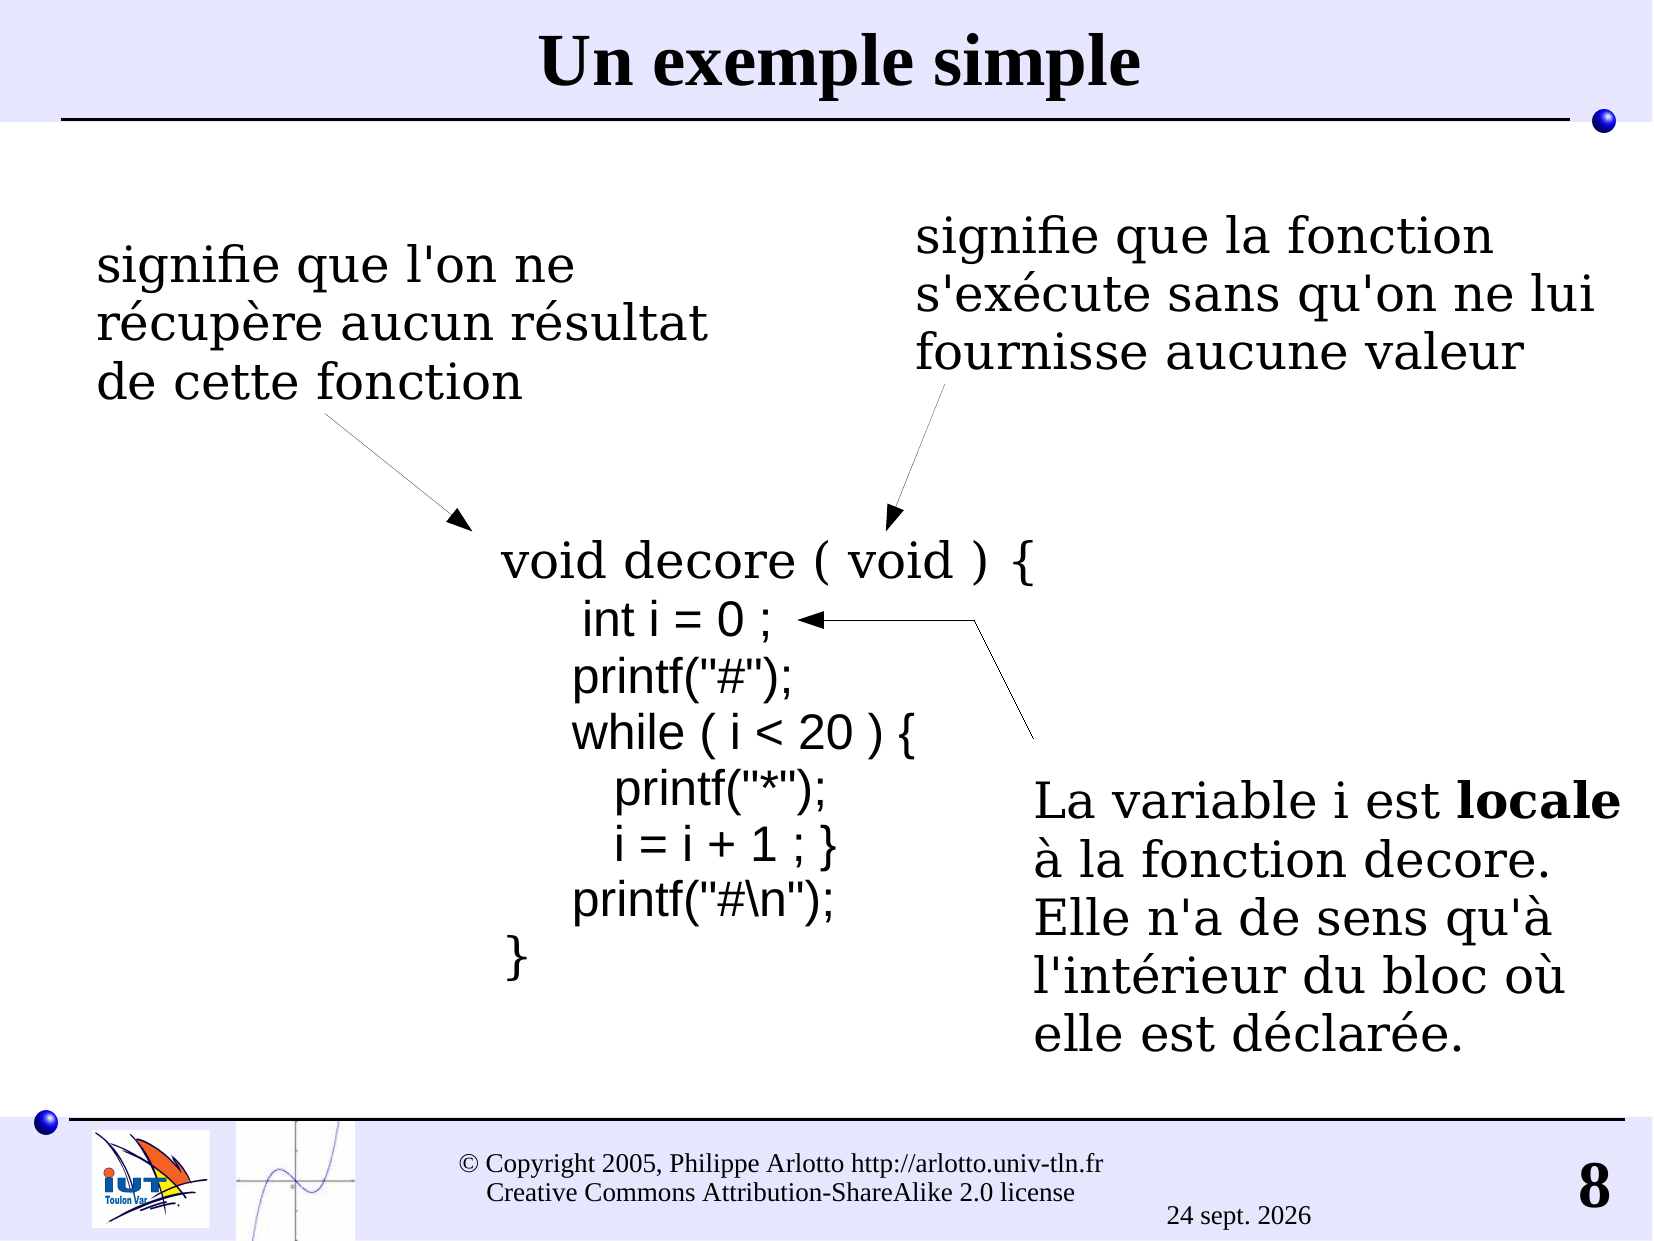

# Un exemple simple
signifie que la fonction
s'exécute sans qu'on ne lui
fournisse aucune valeur
signifie que l'on ne
récupère aucun résultat
de cette fonction
void decore ( void ) {
 int i = 0 ;
 printf("#");
 while ( i < 20 ) {
 printf("*");
 i = i + 1 ; }
 printf("#\n");
}
La variable i est locale
à la fonction decore.
Elle n'a de sens qu'à
l'intérieur du bloc où
elle est déclarée.